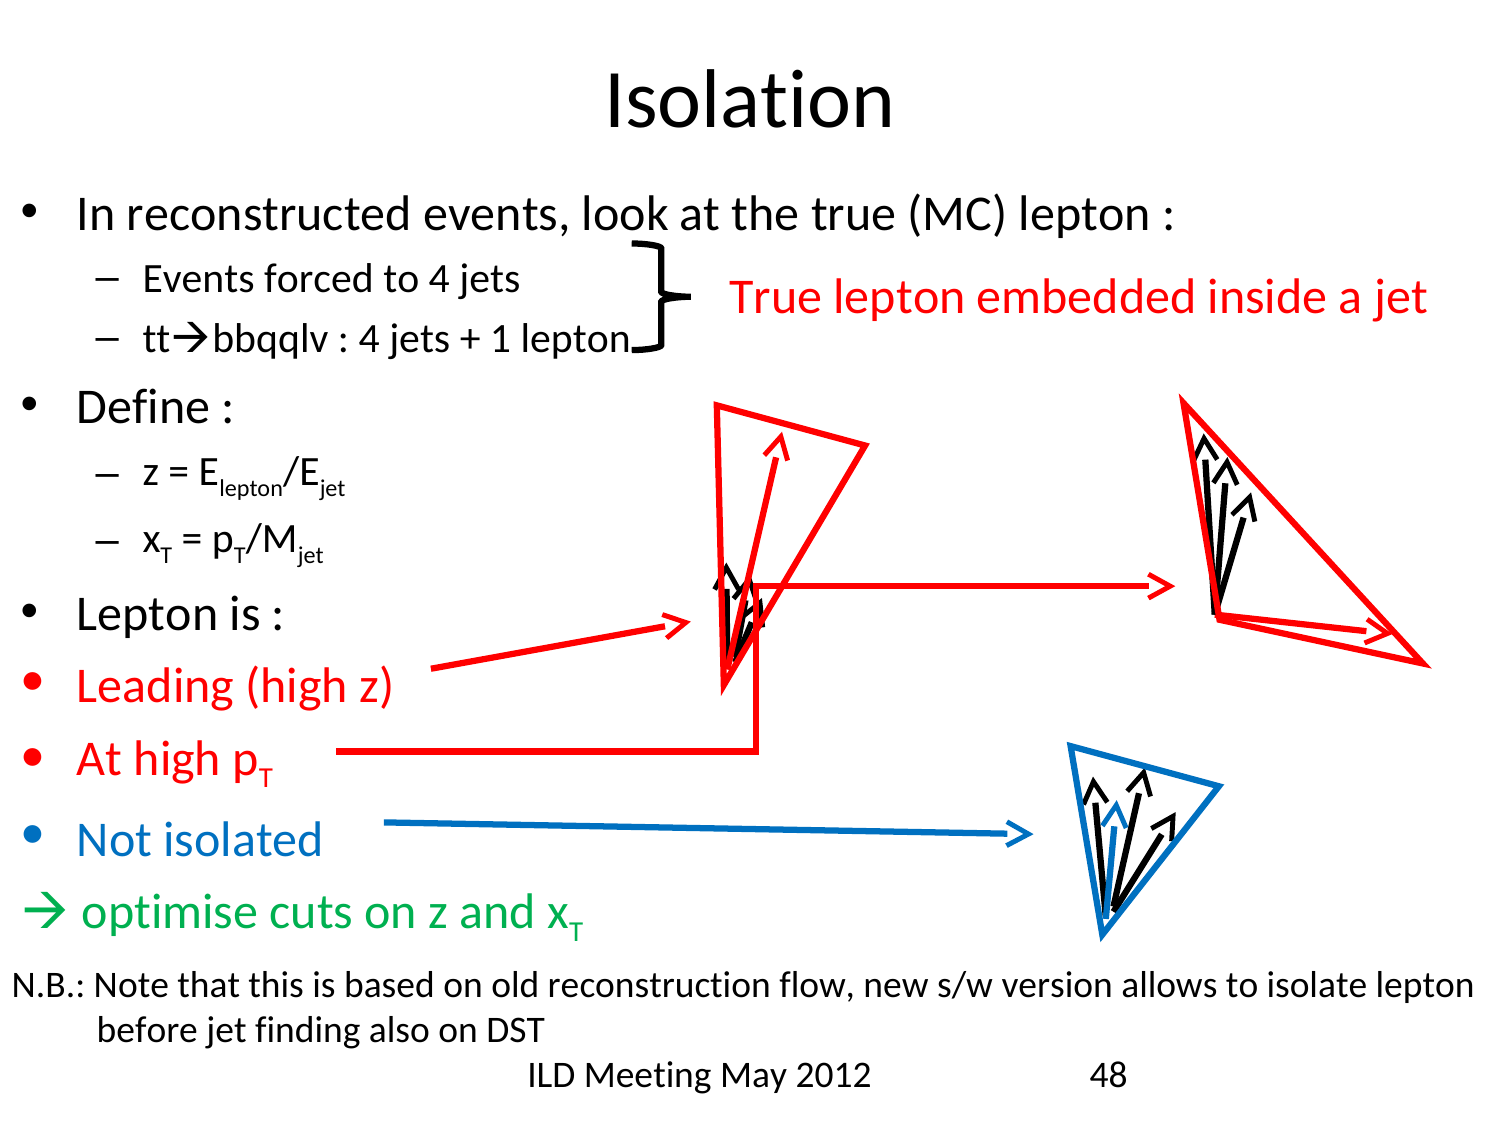

# Isolation
In reconstructed events, look at the true (MC) lepton :
Events forced to 4 jets
ttbbqqlv : 4 jets + 1 lepton
Define :
z = Elepton/Ejet
xT = pT/Mjet
Lepton is :
Leading (high z)
At high pT
Not isolated
 optimise cuts on z and xT
True lepton embedded inside a jet
N.B.: Note that this is based on old reconstruction flow, new s/w version allows to isolate lepton
 before jet finding also on DST
48
ILD Meeting May 2012